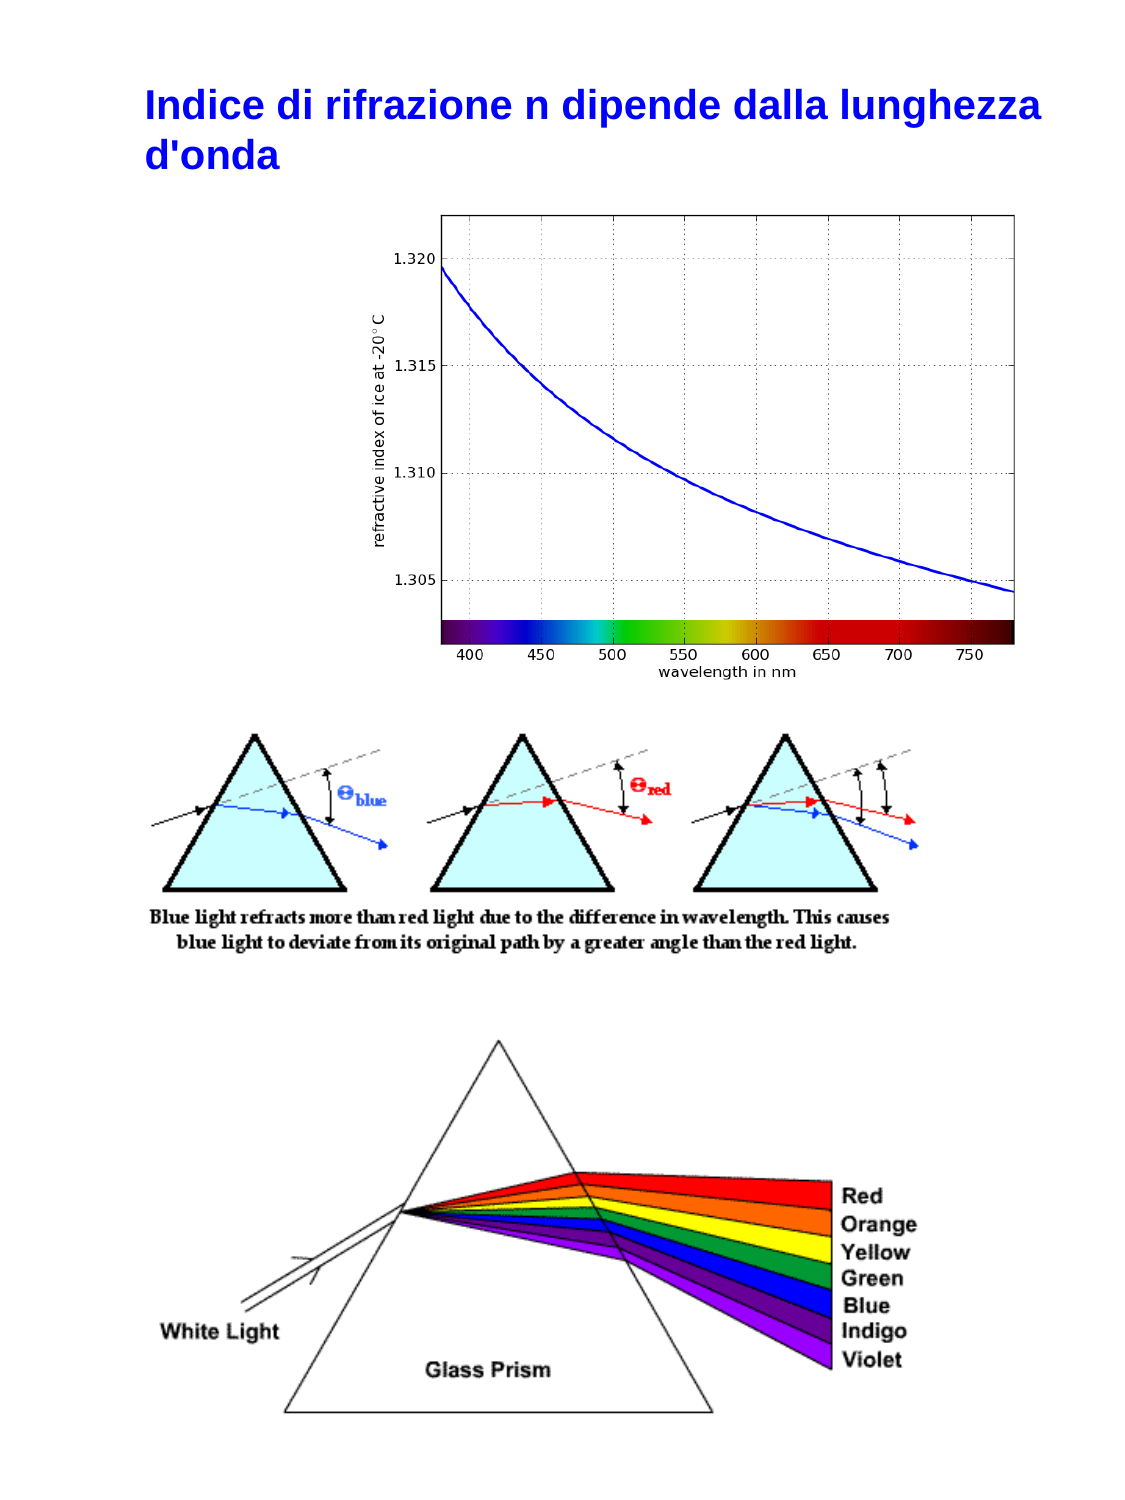

Indice di rifrazione n dipende dalla lunghezza d'onda
P19 Onde Ottica
14